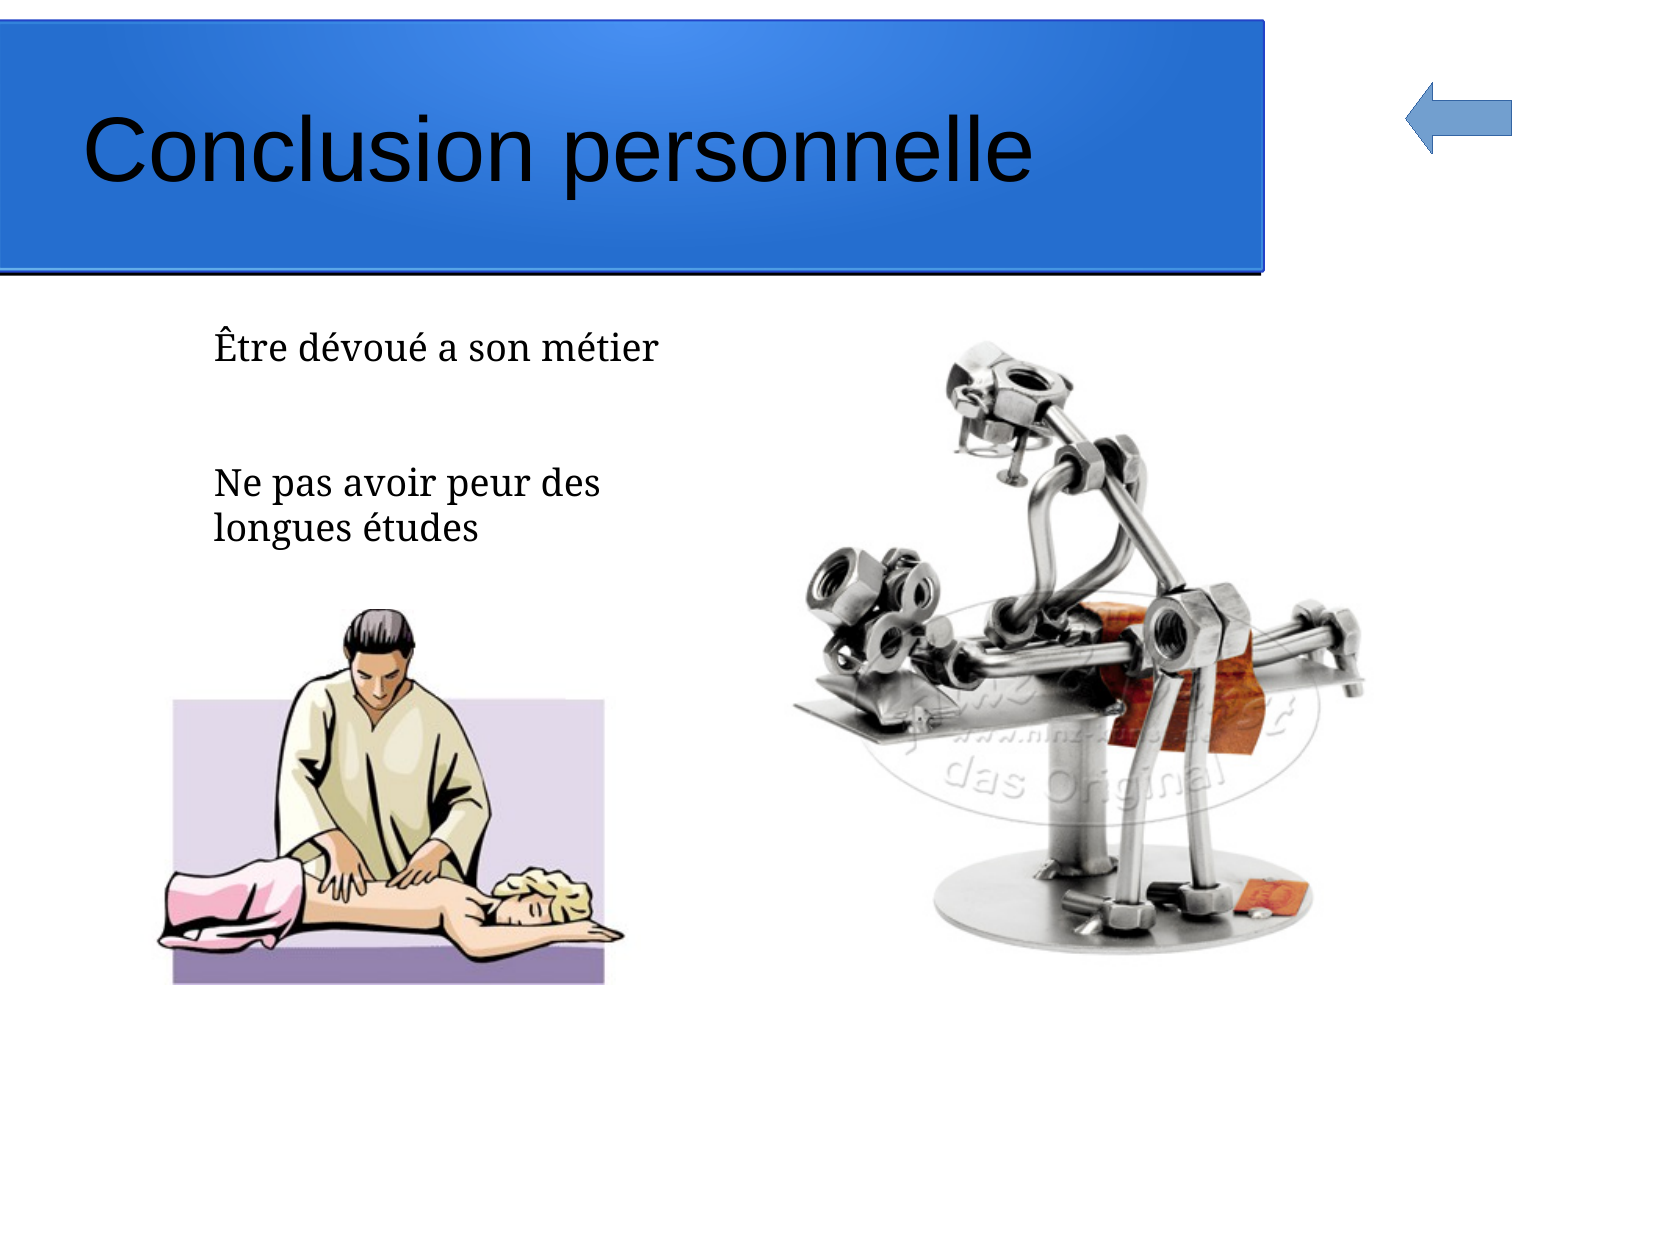

# Conclusion personnelle
Être dévoué a son métier
Ne pas avoir peur des longues études